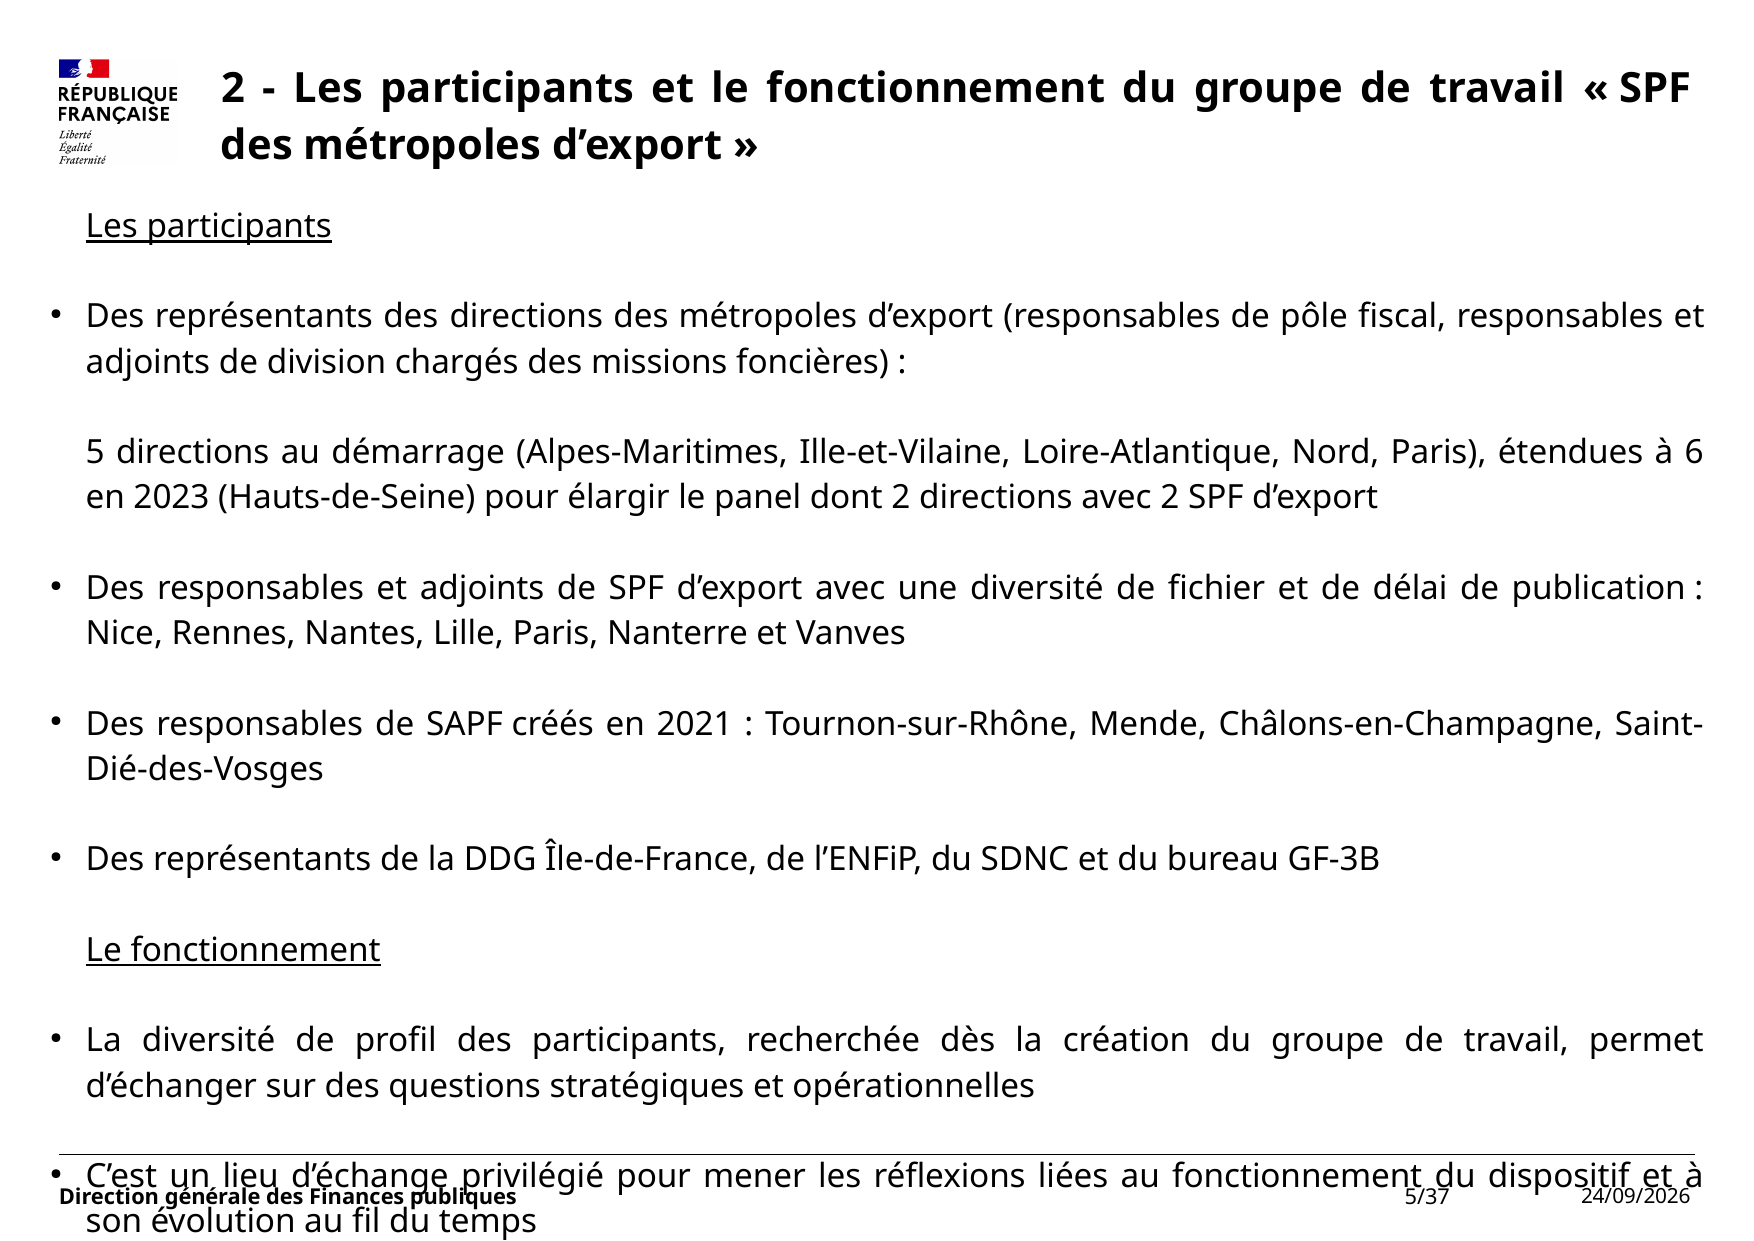

2 - Les participants et le fonctionnement du groupe de travail « SPF des métropoles d’export »
Les participants
Des représentants des directions des métropoles d’export (responsables de pôle fiscal, responsables et adjoints de division chargés des missions foncières) :
5 directions au démarrage (Alpes-Maritimes, Ille-et-Vilaine, Loire-Atlantique, Nord, Paris), étendues à 6 en 2023 (Hauts-de-Seine) pour élargir le panel dont 2 directions avec 2 SPF d’export
Des responsables et adjoints de SPF d’export avec une diversité de fichier et de délai de publication : Nice, Rennes, Nantes, Lille, Paris, Nanterre et Vanves
Des responsables de SAPF créés en 2021 : Tournon-sur-Rhône, Mende, Châlons-en-Champagne, Saint-Dié-des-Vosges
Des représentants de la DDG Île-de-France, de l’ENFiP, du SDNC et du bureau GF-3B
Le fonctionnement
La diversité de profil des participants, recherchée dès la création du groupe de travail, permet d’échanger sur des questions stratégiques et opérationnelles
C’est un lieu d’échange privilégié pour mener les réflexions liées au fonctionnement du dispositif et à son évolution au fil du temps